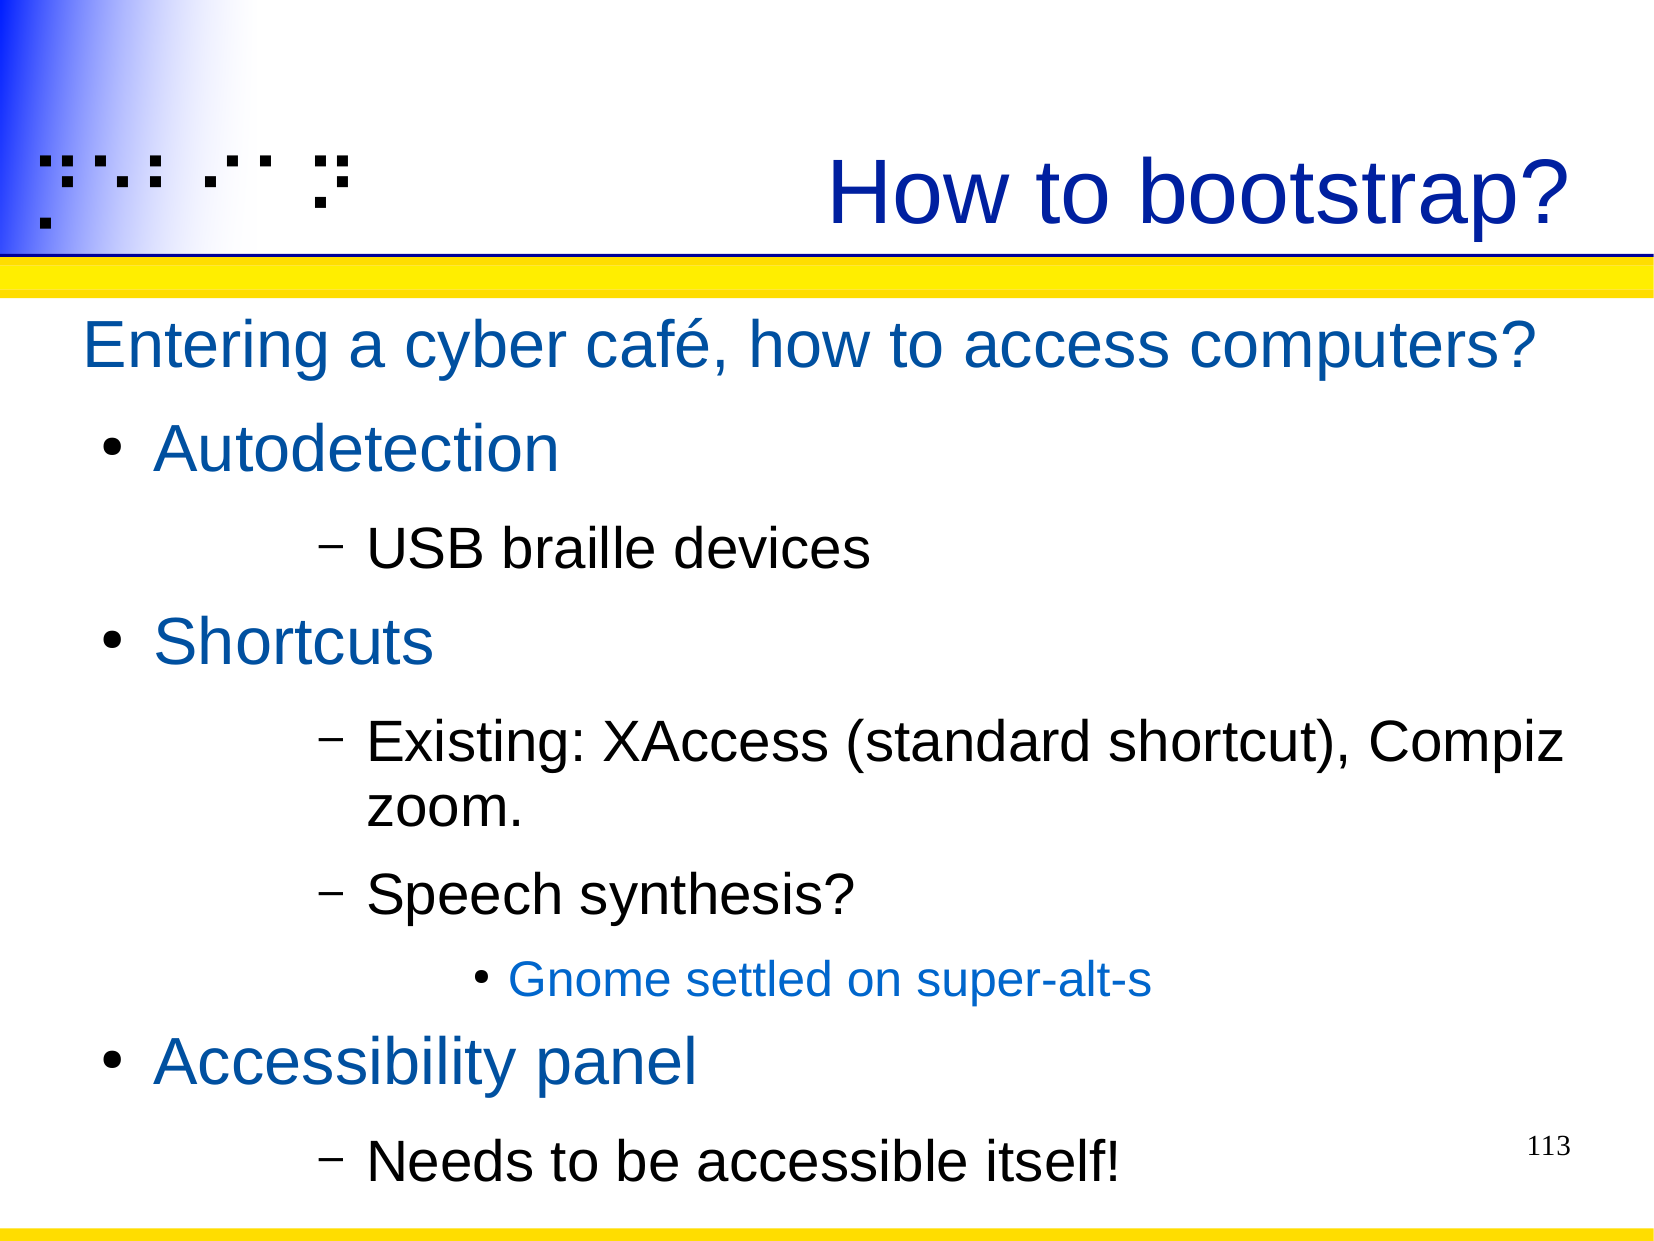

# How to bootstrap?
Entering a cyber café, how to access computers?
Autodetection
USB braille devices
Shortcuts
Existing: XAccess (standard shortcut), Compiz zoom.
Speech synthesis?
Gnome settled on super-alt-s
Accessibility panel
Needs to be accessible itself!
113